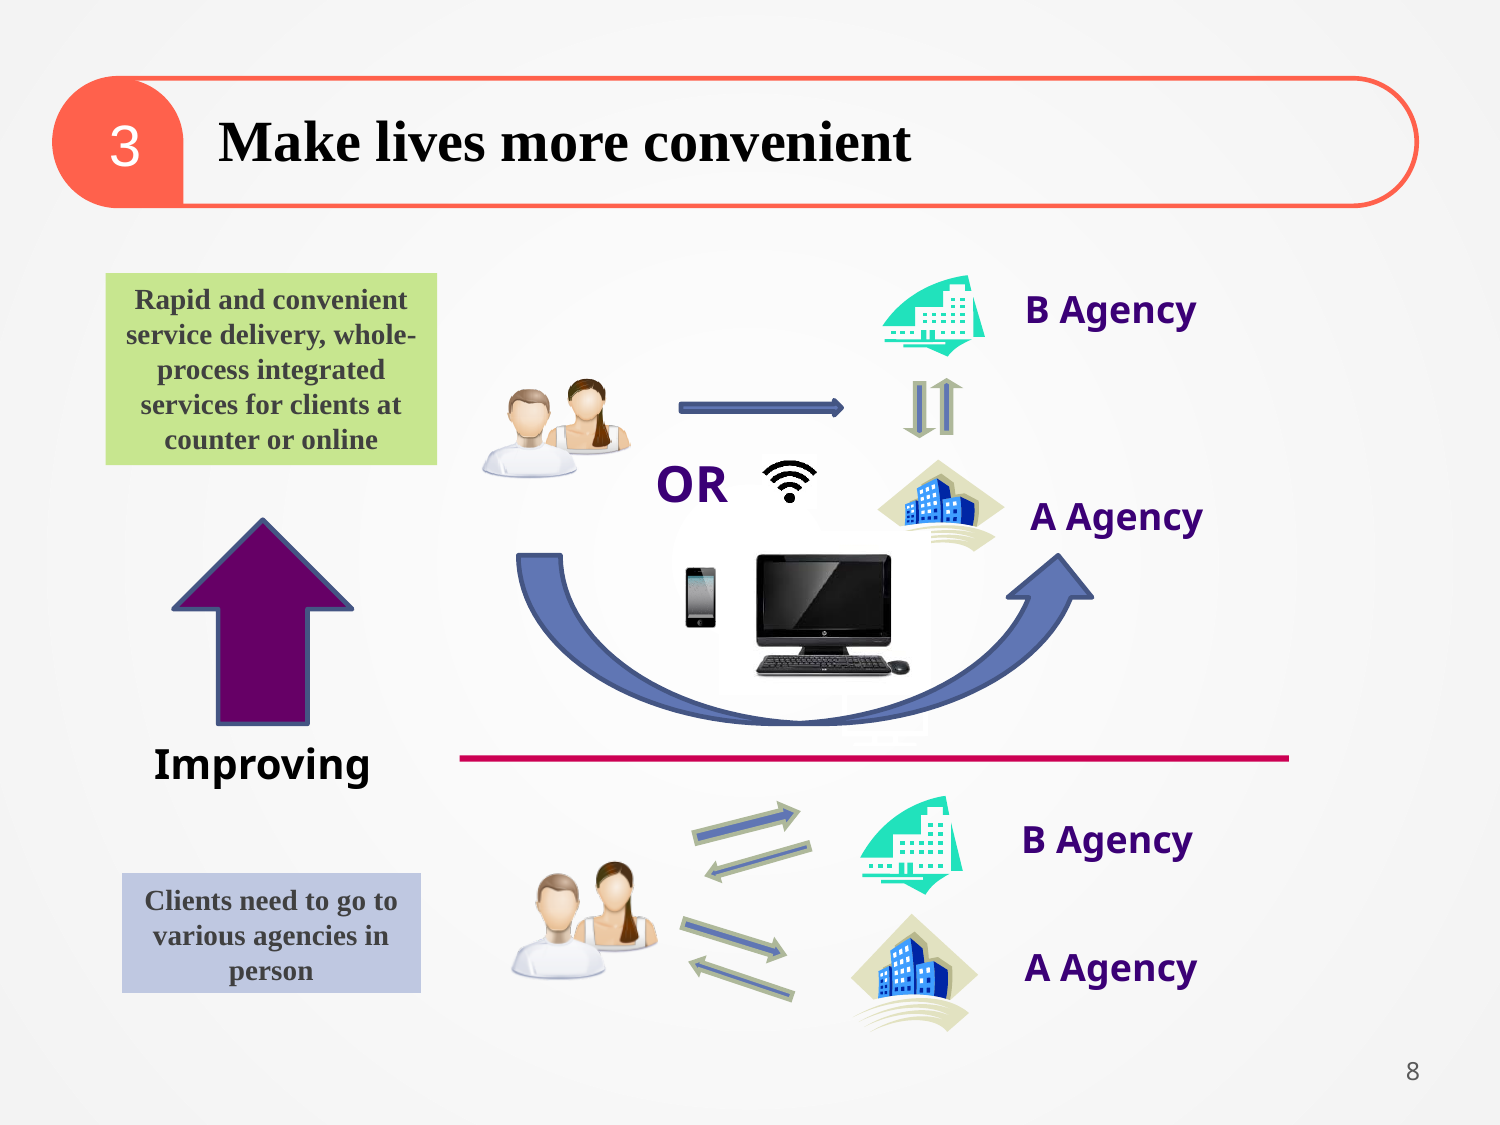

Make lives more convenient
3
Rapid and convenient service delivery, whole-process integrated services for clients at counter or online
B Agency
OR
A Agency
Improving
B Agency
Clients need to go to various agencies in person
A Agency